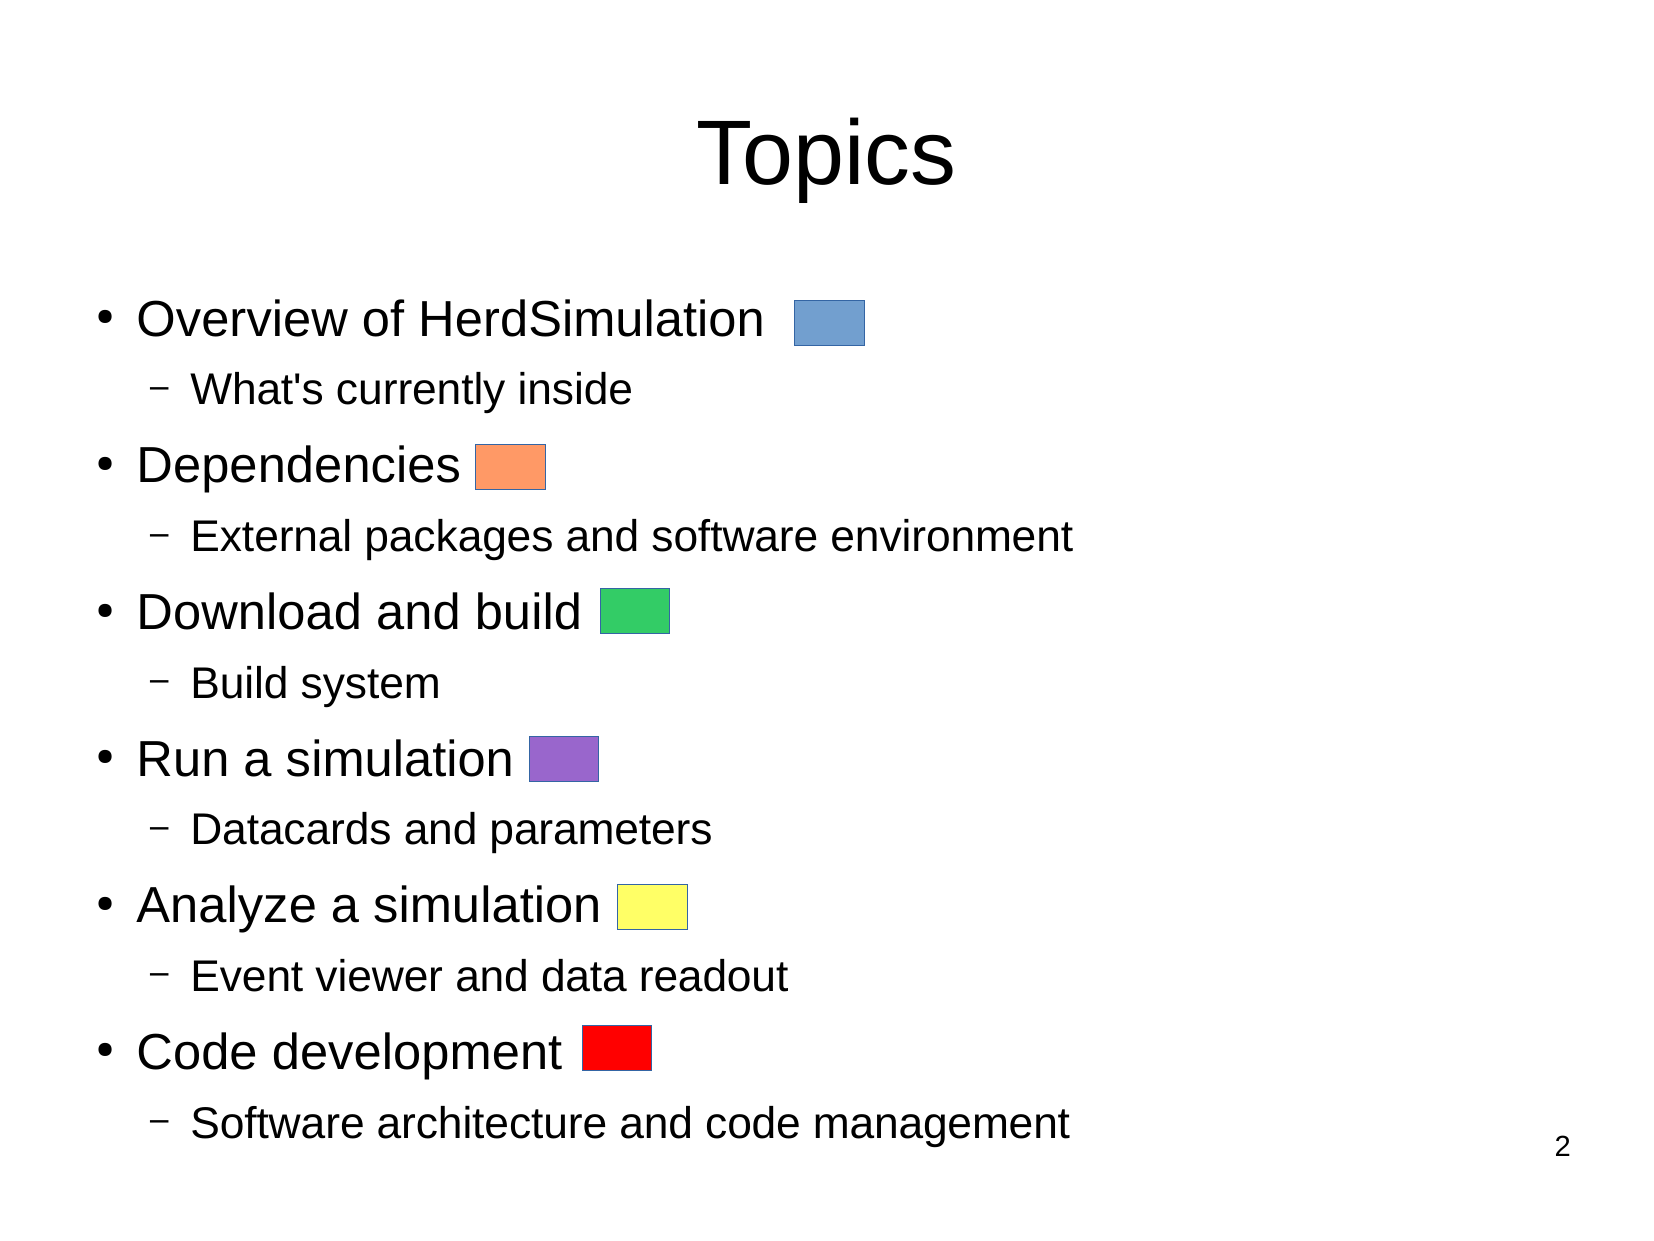

# Topics
Overview of HerdSimulation
What's currently inside
Dependencies
External packages and software environment
Download and build
Build system
Run a simulation
Datacards and parameters
Analyze a simulation
Event viewer and data readout
Code development
Software architecture and code management
2